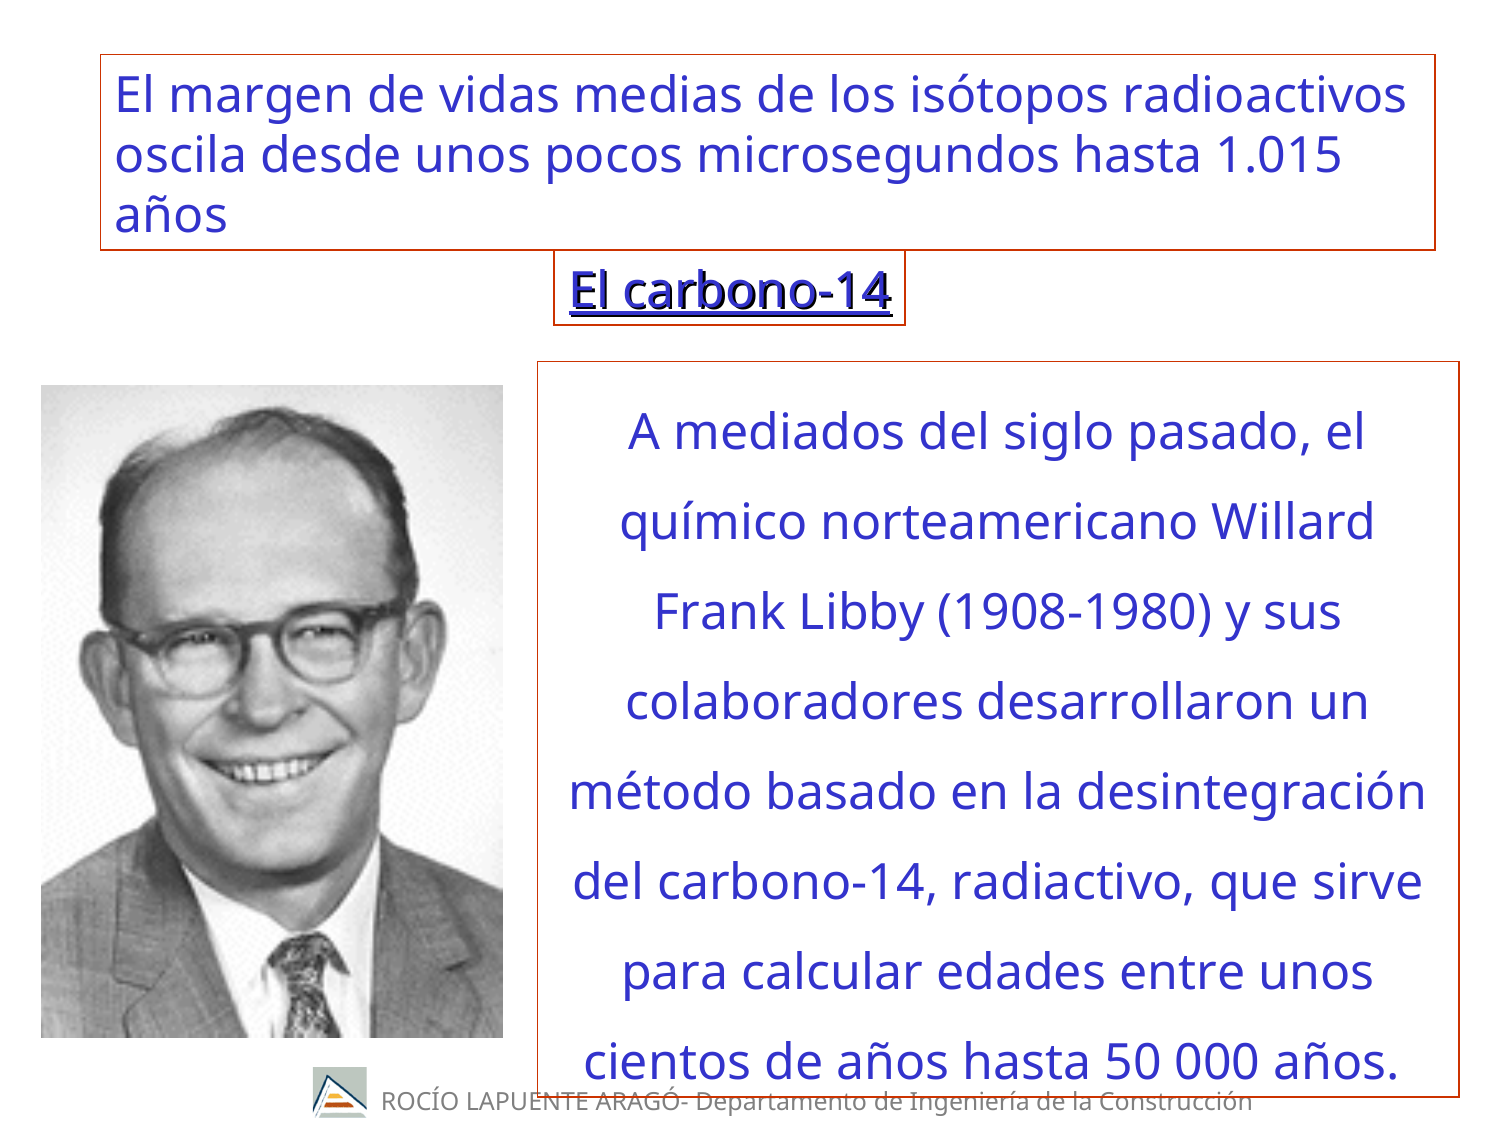

El margen de vidas medias de los isótopos radioactivos oscila desde unos pocos microsegundos hasta 1.015 años
El carbono-14
A mediados del siglo pasado, el químico norteamericano Willard Frank Libby (1908-1980) y sus colaboradores desarrollaron un método basado en la desintegración del carbono-14, radiactivo, que sirve para calcular edades entre unos cientos de años hasta 50 000 años.